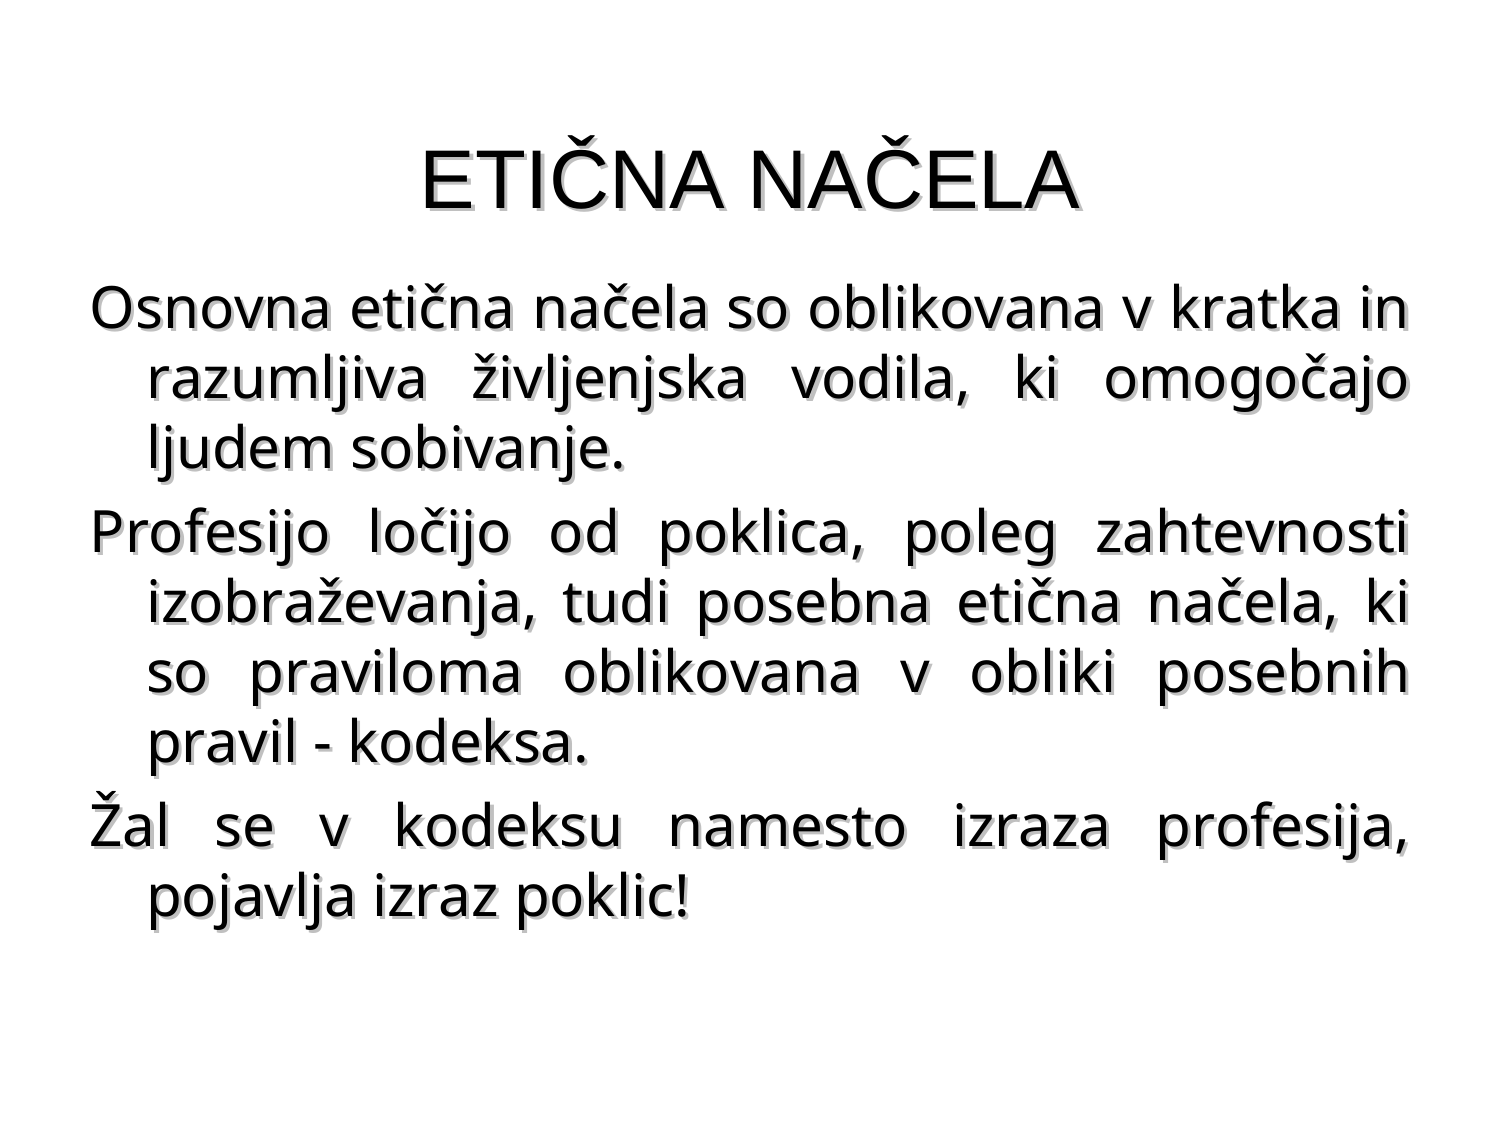

# ETIČNA NAČELA
Osnovna etična načela so oblikovana v kratka in razumljiva življenjska vodila, ki omogočajo ljudem sobivanje.
Profesijo ločijo od poklica, poleg zahtevnosti izobraževanja, tudi posebna etična načela, ki so praviloma oblikovana v obliki posebnih pravil - kodeksa.
Žal se v kodeksu namesto izraza profesija, pojavlja izraz poklic!
2
Oddelek za bibliotekarstvo, informacijsko znanost in knjigarstvo, Filozofska fakulteta